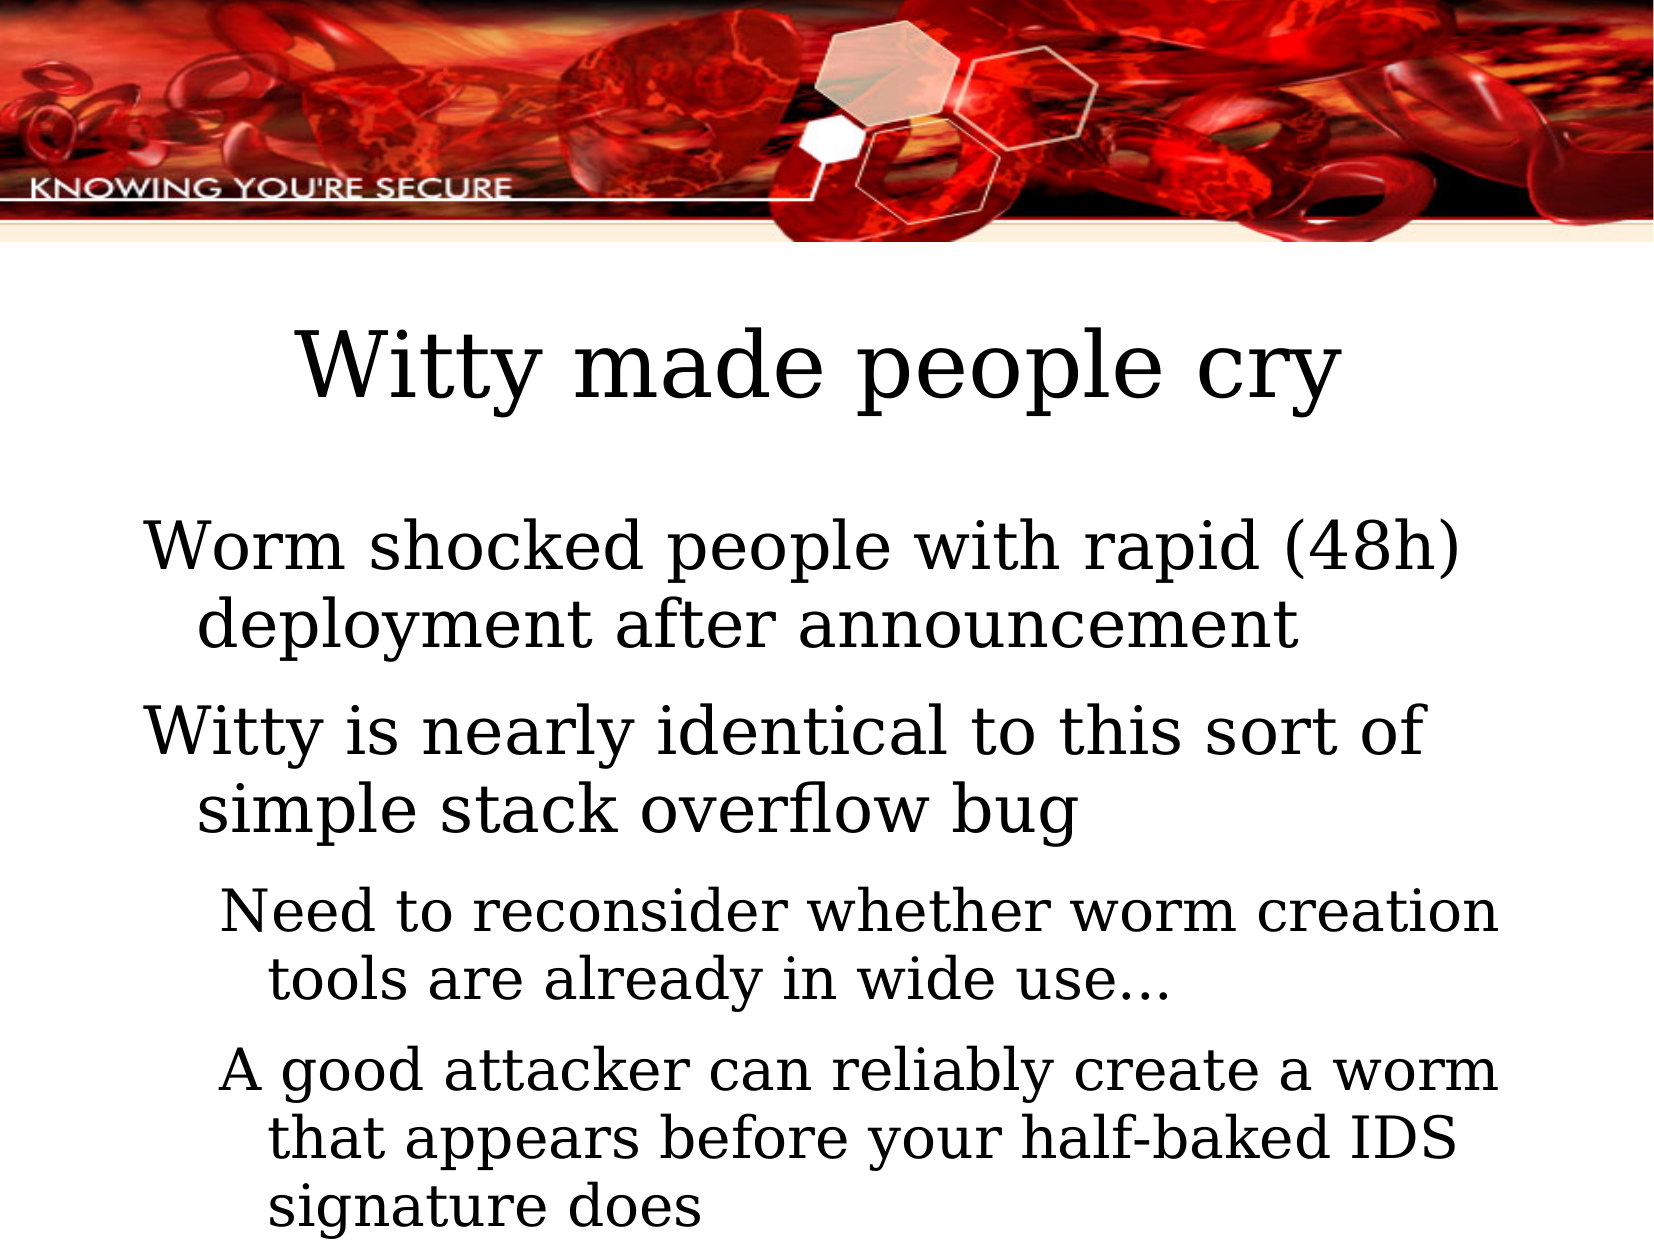

# Witty made people cry
Worm shocked people with rapid (48h) deployment after announcement
Witty is nearly identical to this sort of simple stack overflow bug
Need to reconsider whether worm creation tools are already in wide use...
A good attacker can reliably create a worm that appears before your half-baked IDS signature does